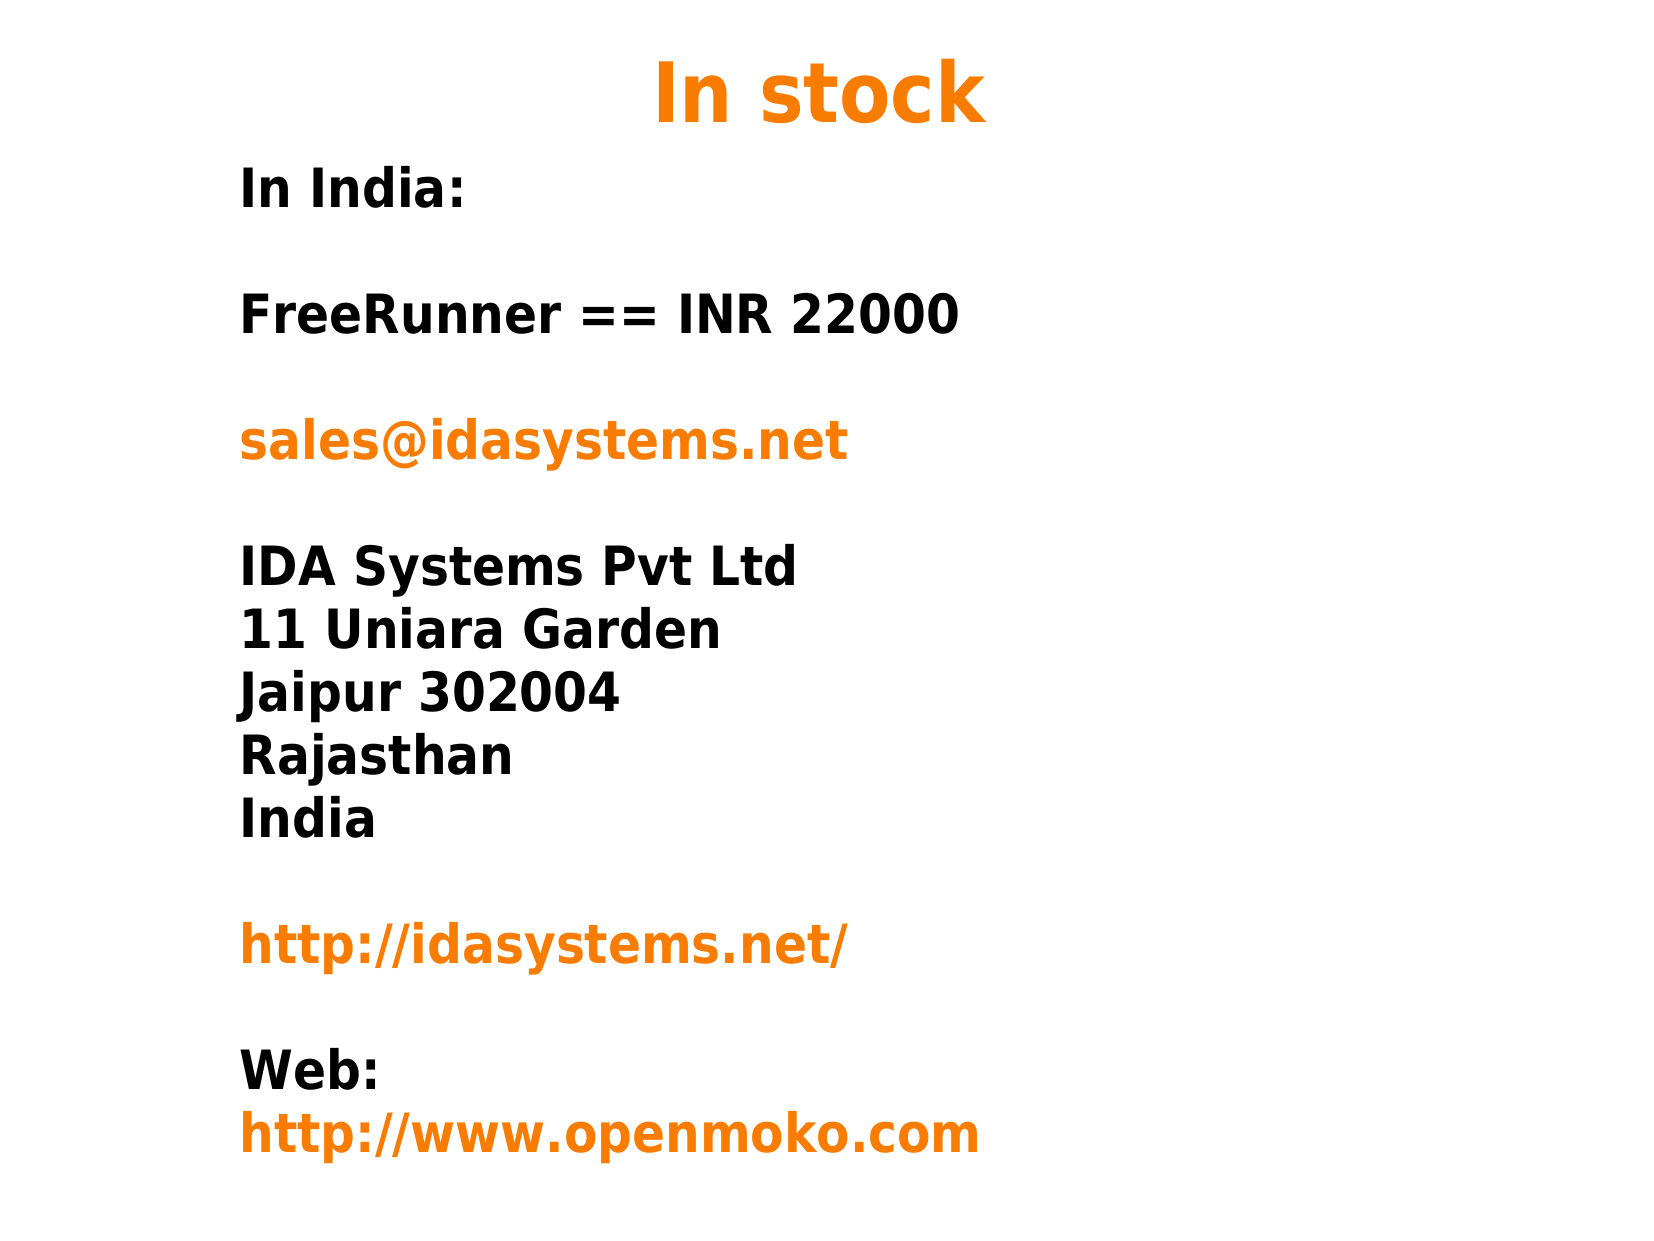

In stock
In India:
FreeRunner == INR 22000
sales@idasystems.net
IDA Systems Pvt Ltd
11 Uniara Garden
Jaipur 302004
Rajasthan
India
http://idasystems.net/
Web:
http://www.openmoko.com